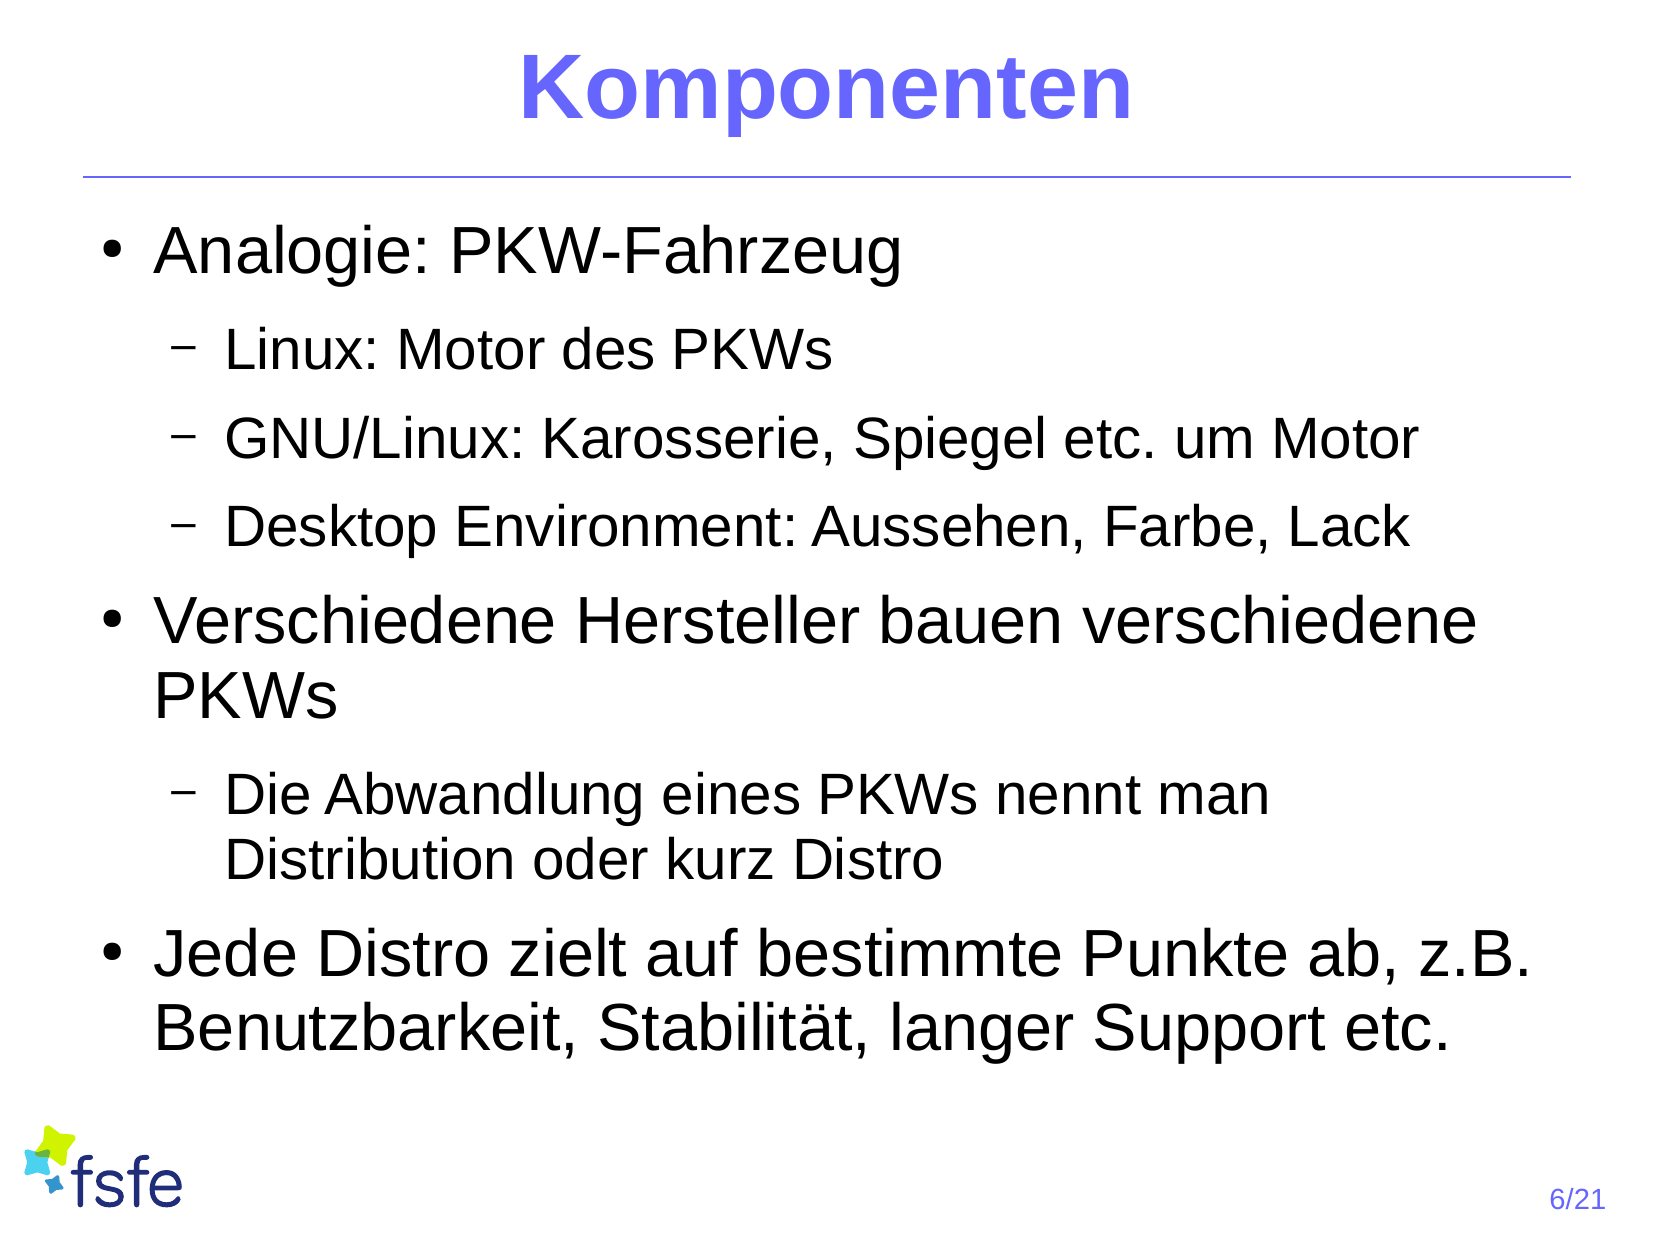

# Komponenten
Analogie: PKW-Fahrzeug
Linux: Motor des PKWs
GNU/Linux: Karosserie, Spiegel etc. um Motor
Desktop Environment: Aussehen, Farbe, Lack
Verschiedene Hersteller bauen verschiedene PKWs
Die Abwandlung eines PKWs nennt man Distribution oder kurz Distro
Jede Distro zielt auf bestimmte Punkte ab, z.B. Benutzbarkeit, Stabilität, langer Support etc.
6